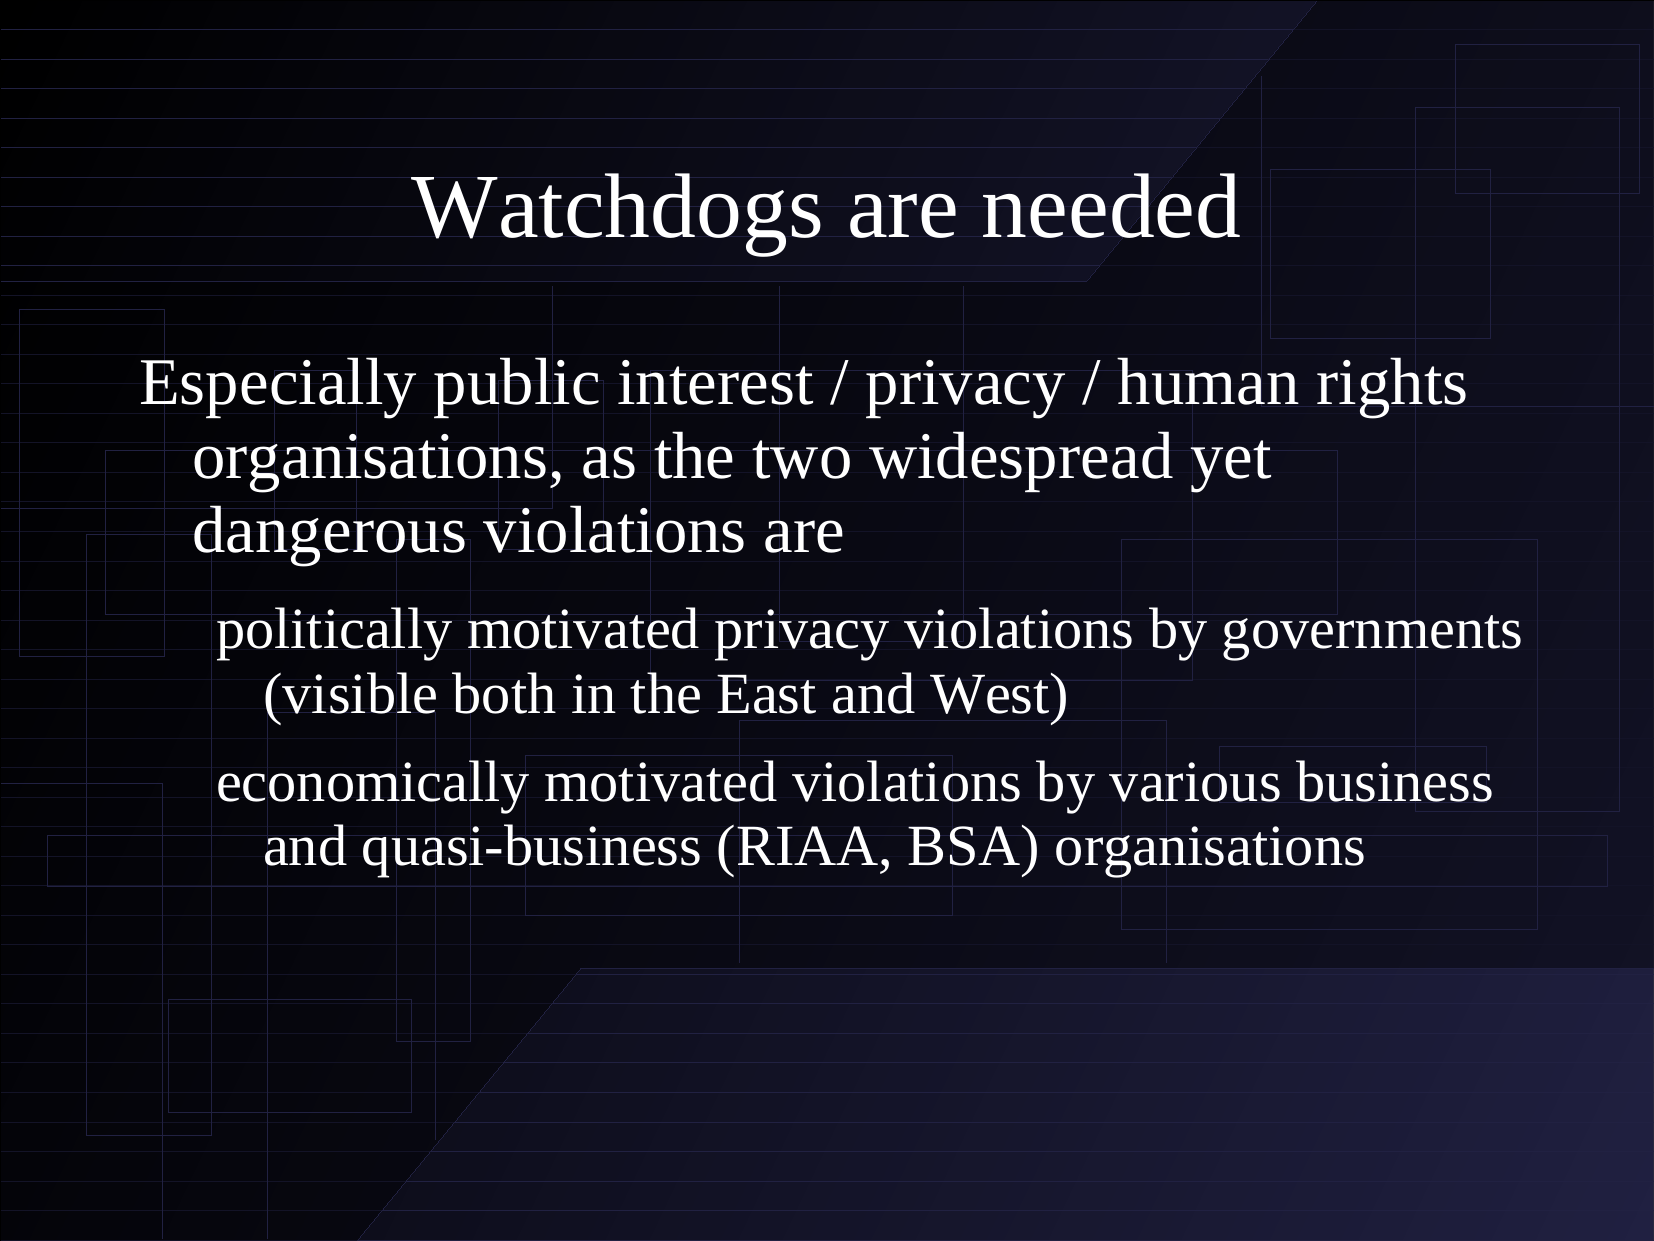

# Watchdogs are needed
Especially public interest / privacy / human rights organisations, as the two widespread yet dangerous violations are
politically motivated privacy violations by governments (visible both in the East and West)
economically motivated violations by various business and quasi-business (RIAA, BSA) organisations